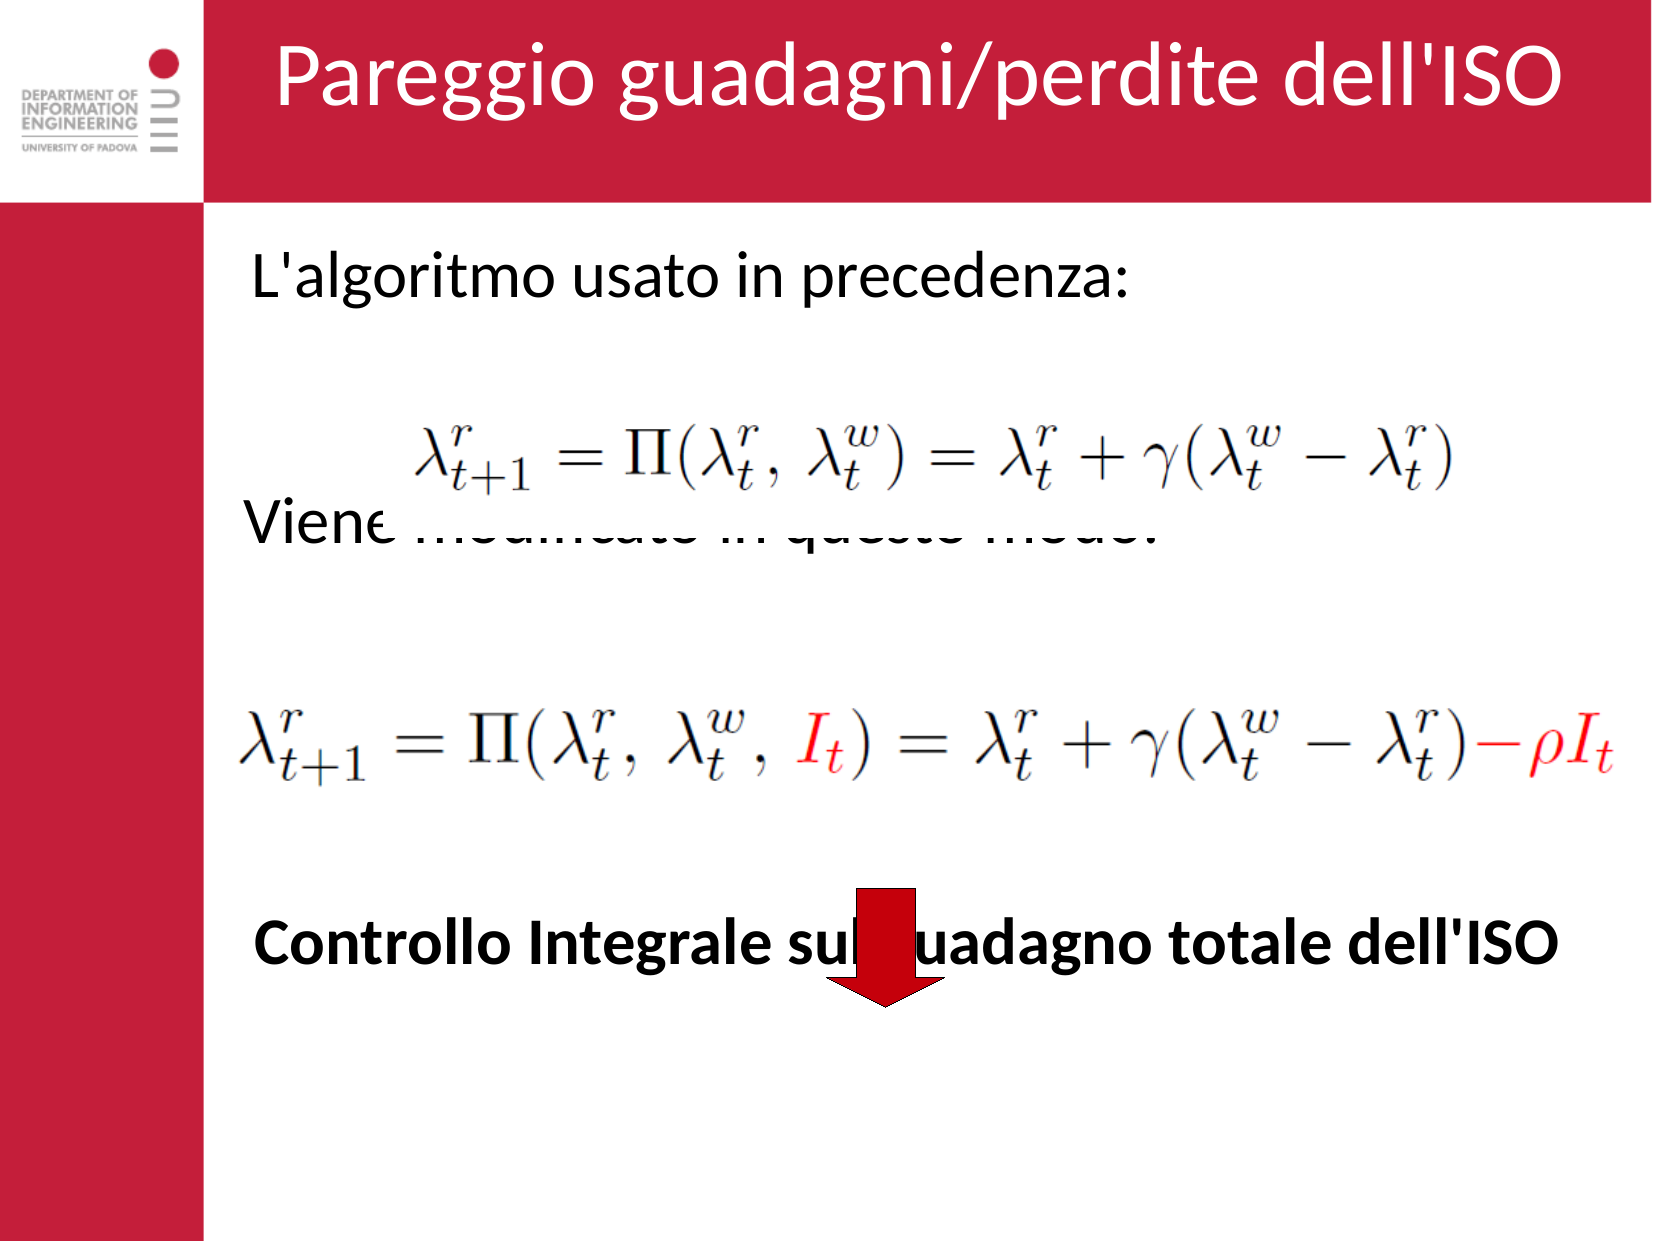

Pareggio guadagni/perdite dell'ISO
 L'algoritmo usato in precedenza:
 Viene modificato in questo modo:
 con ρ > 0 costante
Controllo Integrale sul guadagno totale dell'ISO